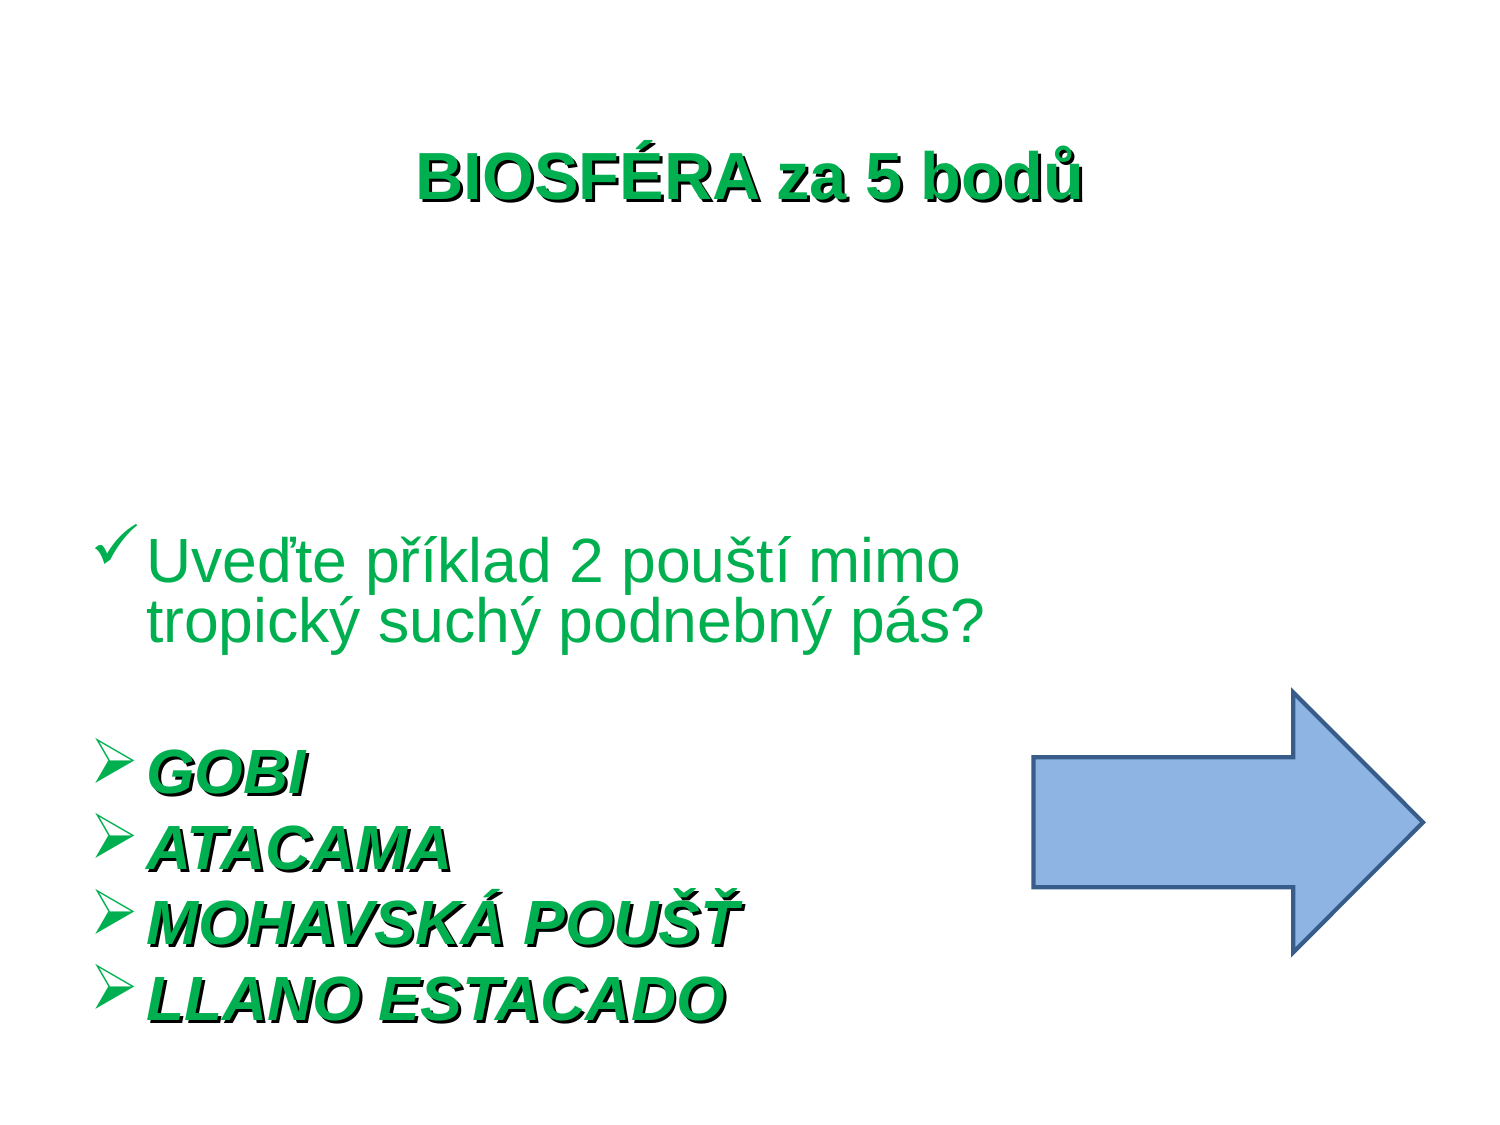

# BIOSFÉRA za 5 bodů
Uveďte příklad 2 pouští mimo
tropický suchý podnebný pás?
GOBI
ATACAMA
MOHAVSKÁ POUŠŤ
LLANO ESTACADO